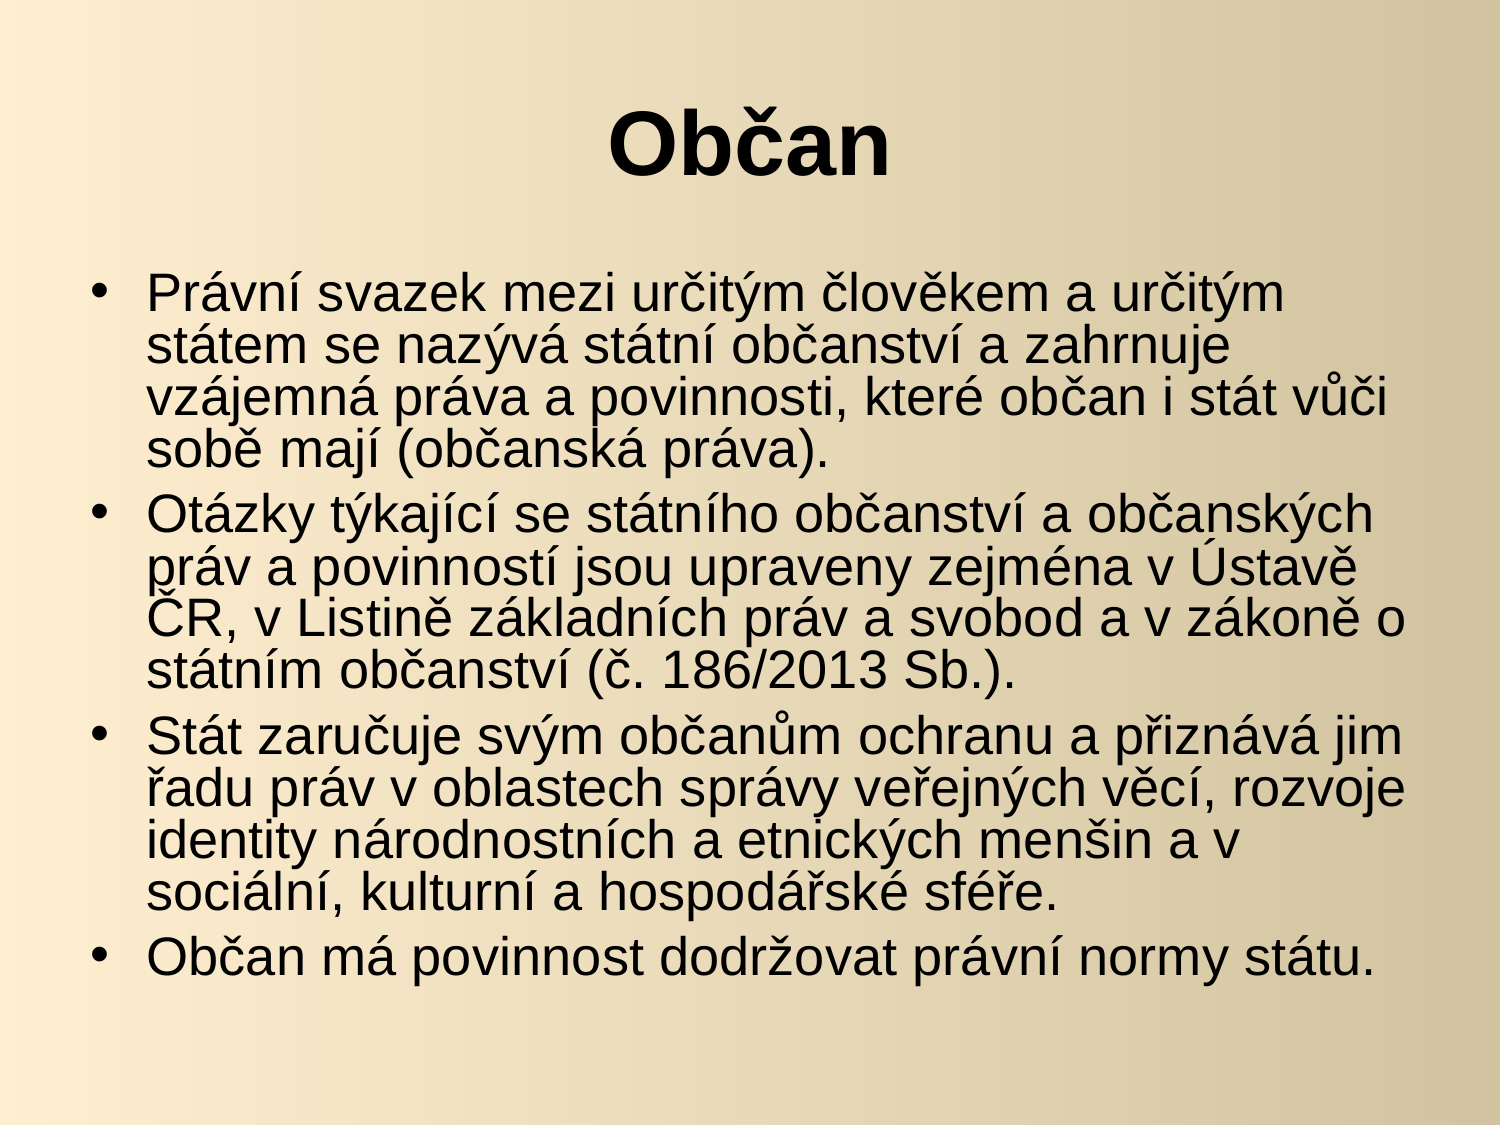

# Občan
Právní svazek mezi určitým člověkem a určitým státem se nazývá státní občanství a zahrnuje vzájemná práva a povinnosti, které občan i stát vůči sobě mají (občanská práva).
Otázky týkající se státního občanství a občanských práv a povinností jsou upraveny zejména v Ústavě ČR, v Listině základních práv a svobod a v zákoně o státním občanství (č. 186/2013 Sb.).
Stát zaručuje svým občanům ochranu a přiznává jim řadu práv v oblastech správy veřejných věcí, rozvoje identity národnostních a etnických menšin a v sociální, kulturní a hospodářské sféře.
Občan má povinnost dodržovat právní normy státu.